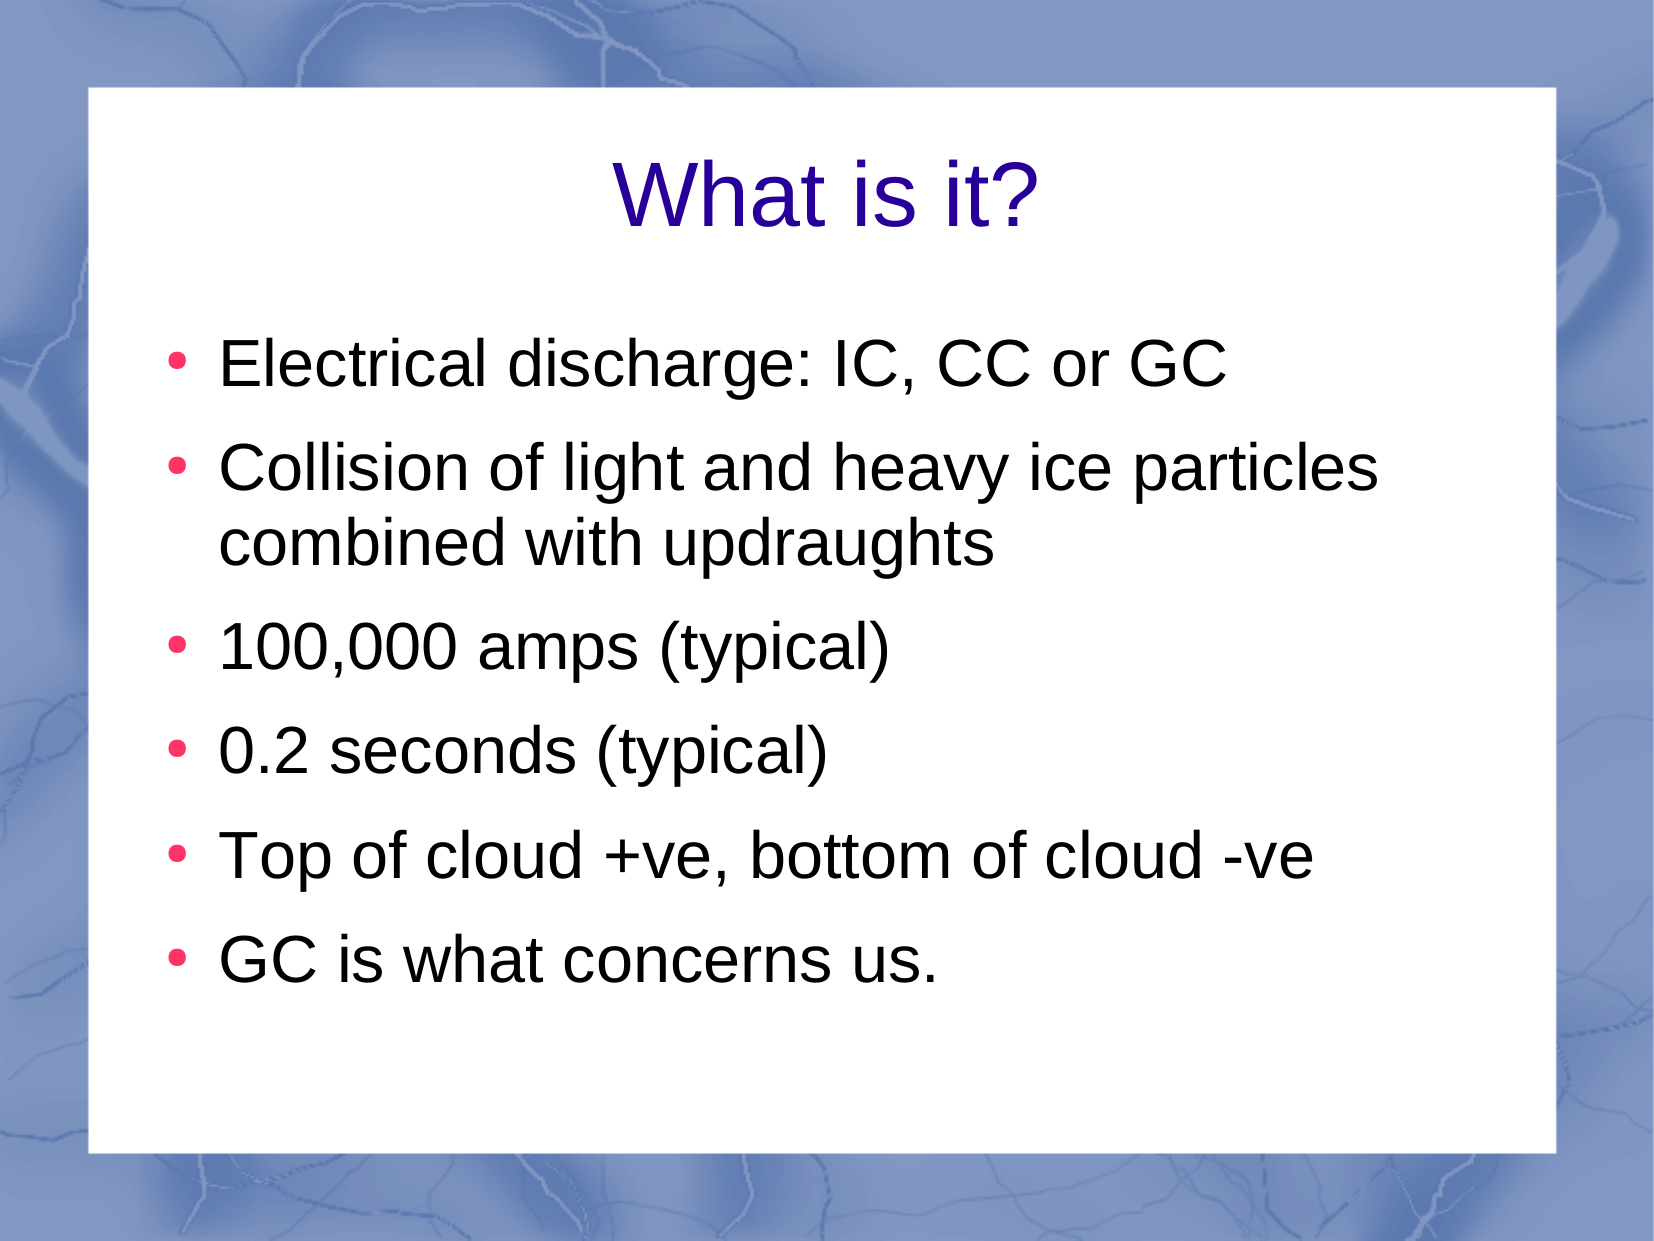

# What is it?
Electrical discharge: IC, CC or GC
Collision of light and heavy ice particles combined with updraughts
100,000 amps (typical)
0.2 seconds (typical)
Top of cloud +ve, bottom of cloud -ve
GC is what concerns us.